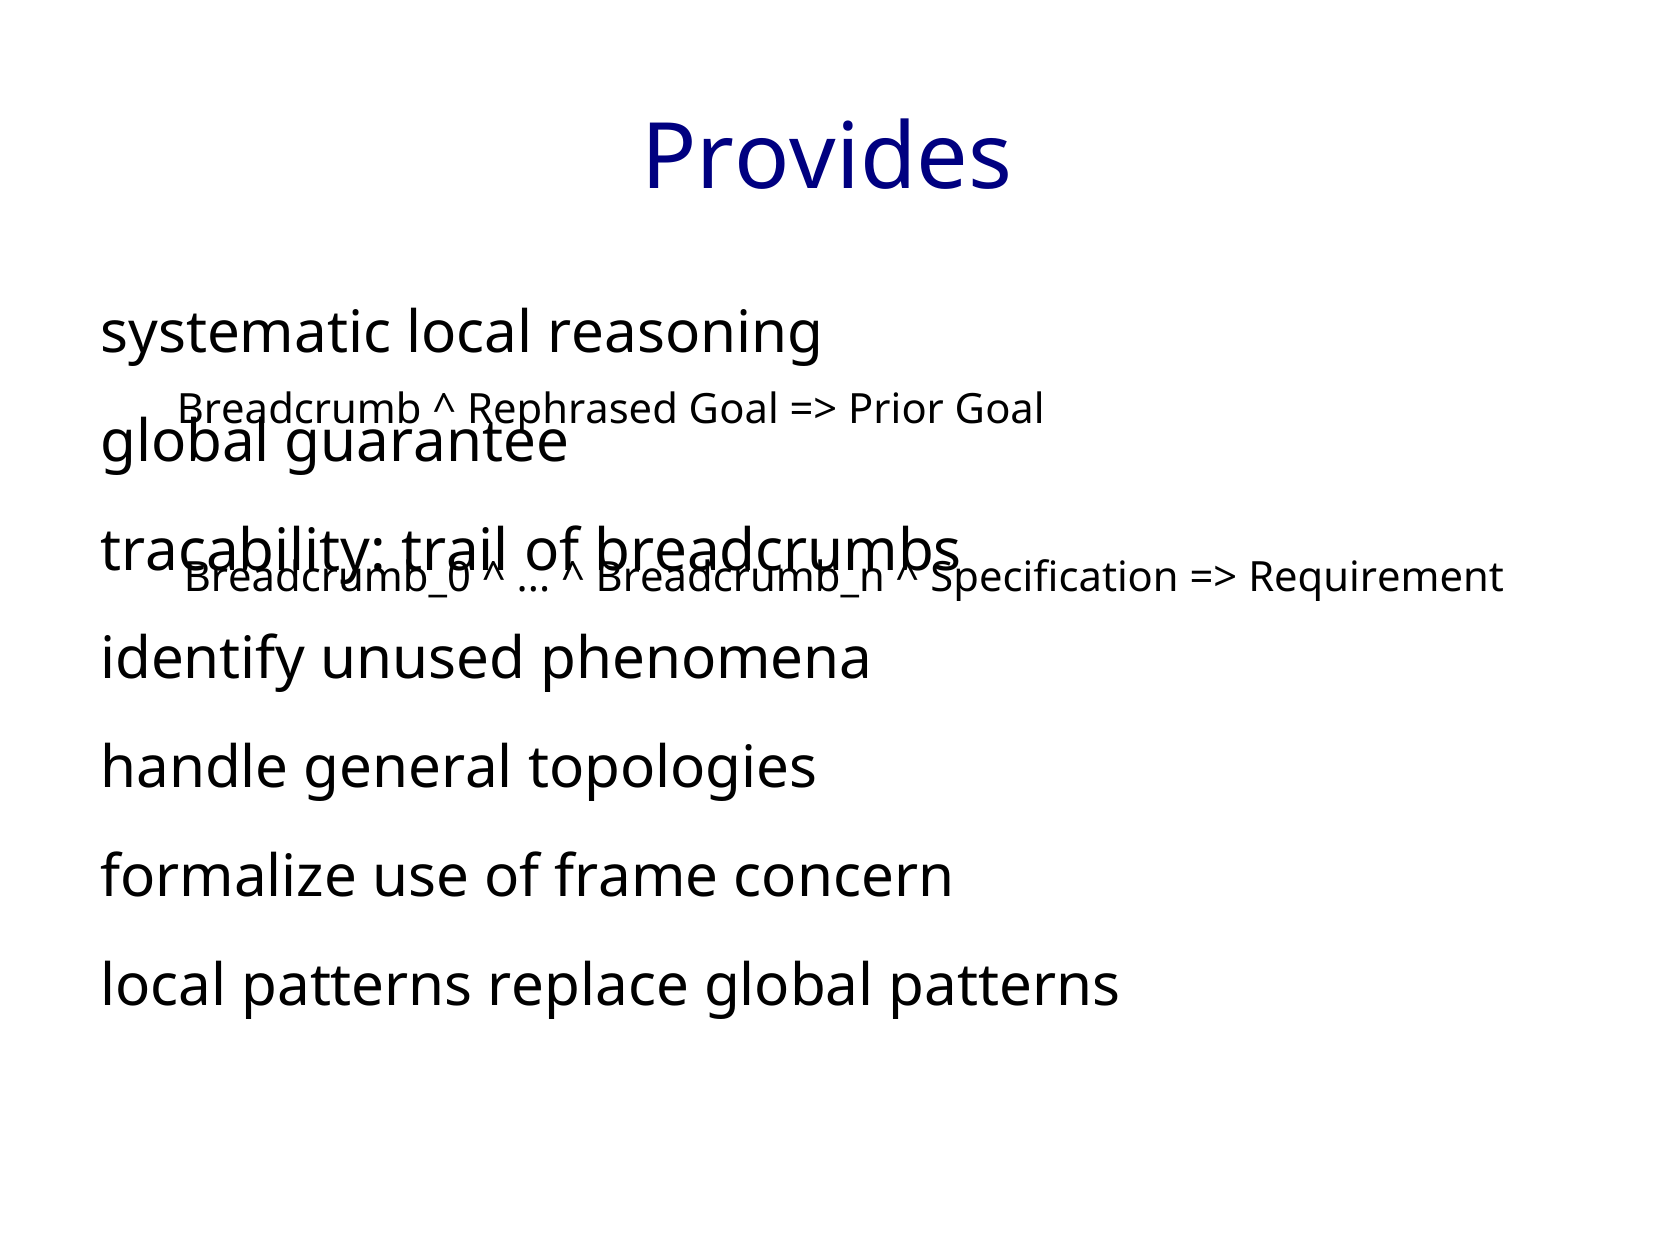

# Provides
systematic local reasoning
global guarantee
tracability: trail of breadcrumbs
identify unused phenomena
handle general topologies
formalize use of frame concern
local patterns replace global patterns
Breadcrumb ^ Rephrased Goal => Prior Goal
Breadcrumb_0 ^ ... ^ Breadcrumb_n ^ Specification => Requirement